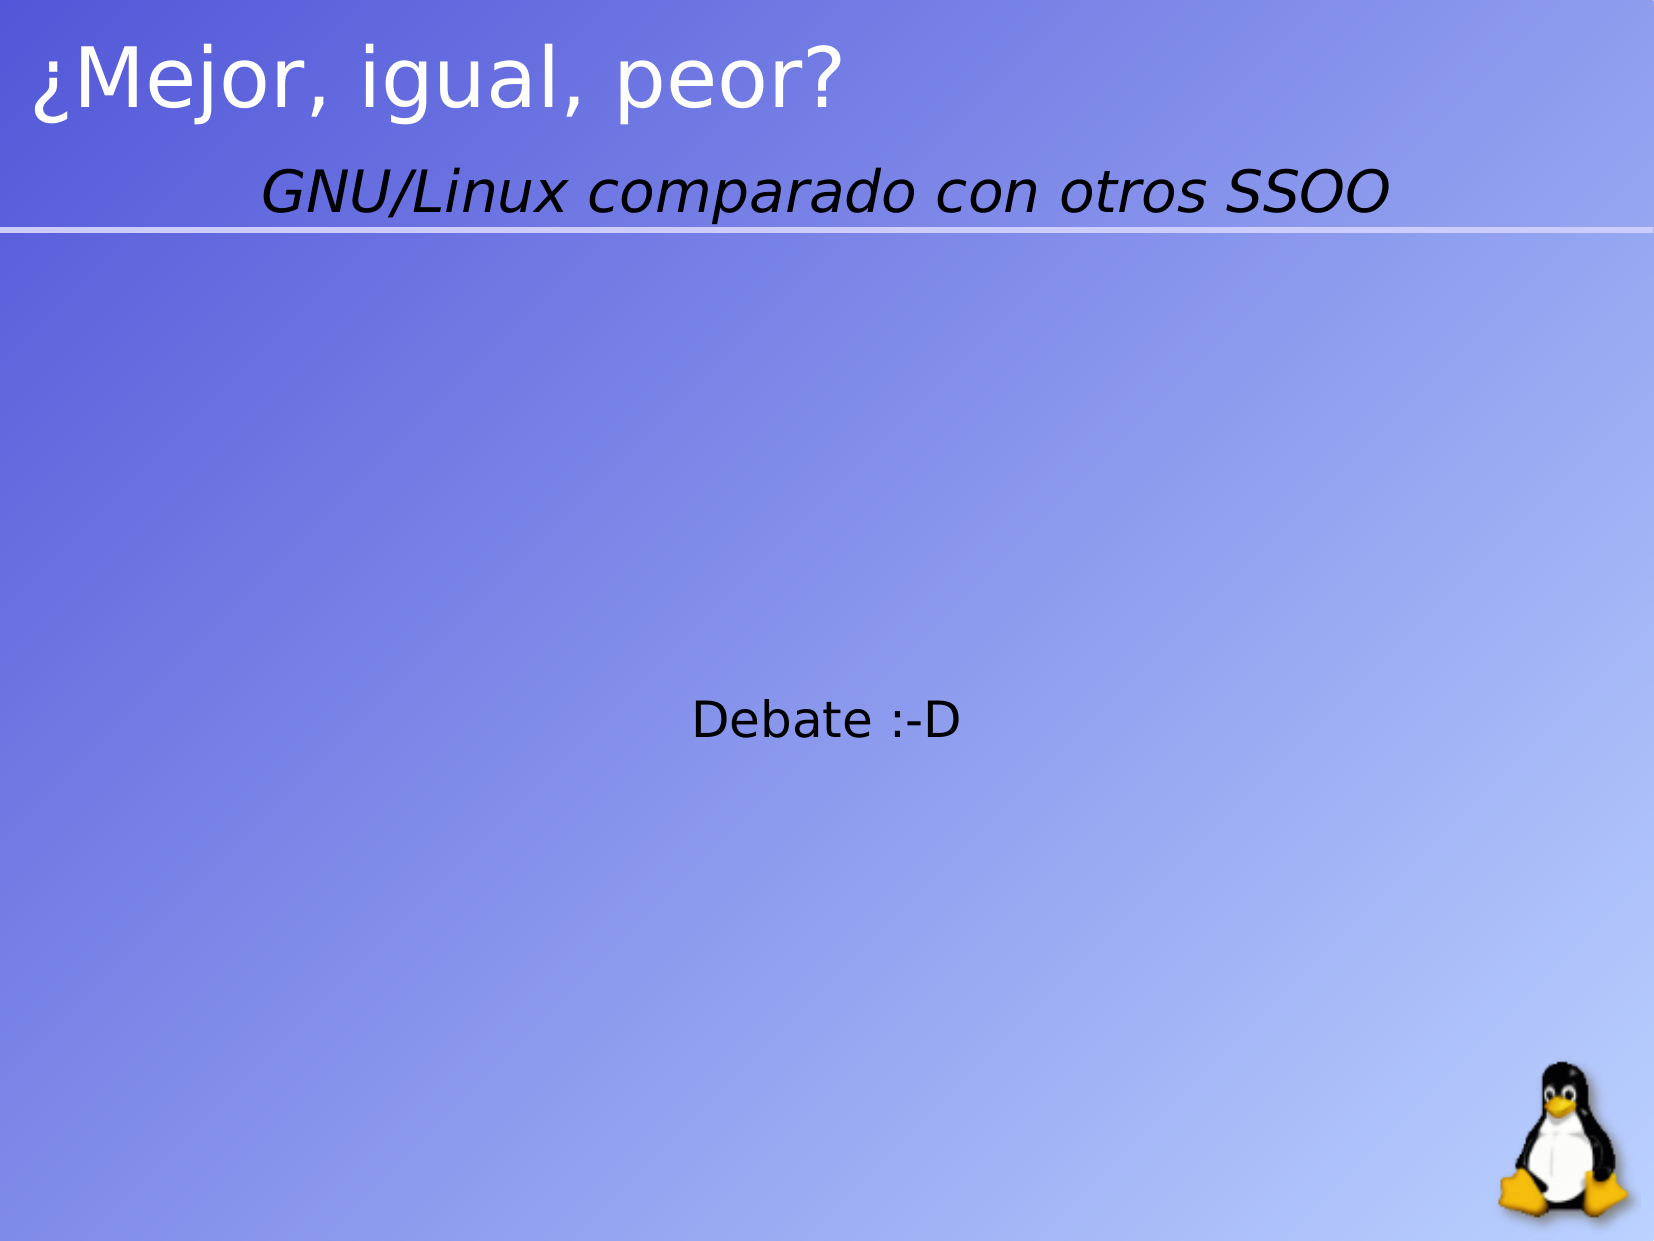

# ¿Mejor, igual, peor?
GNU/Linux comparado con otros SSOO
Debate :-D